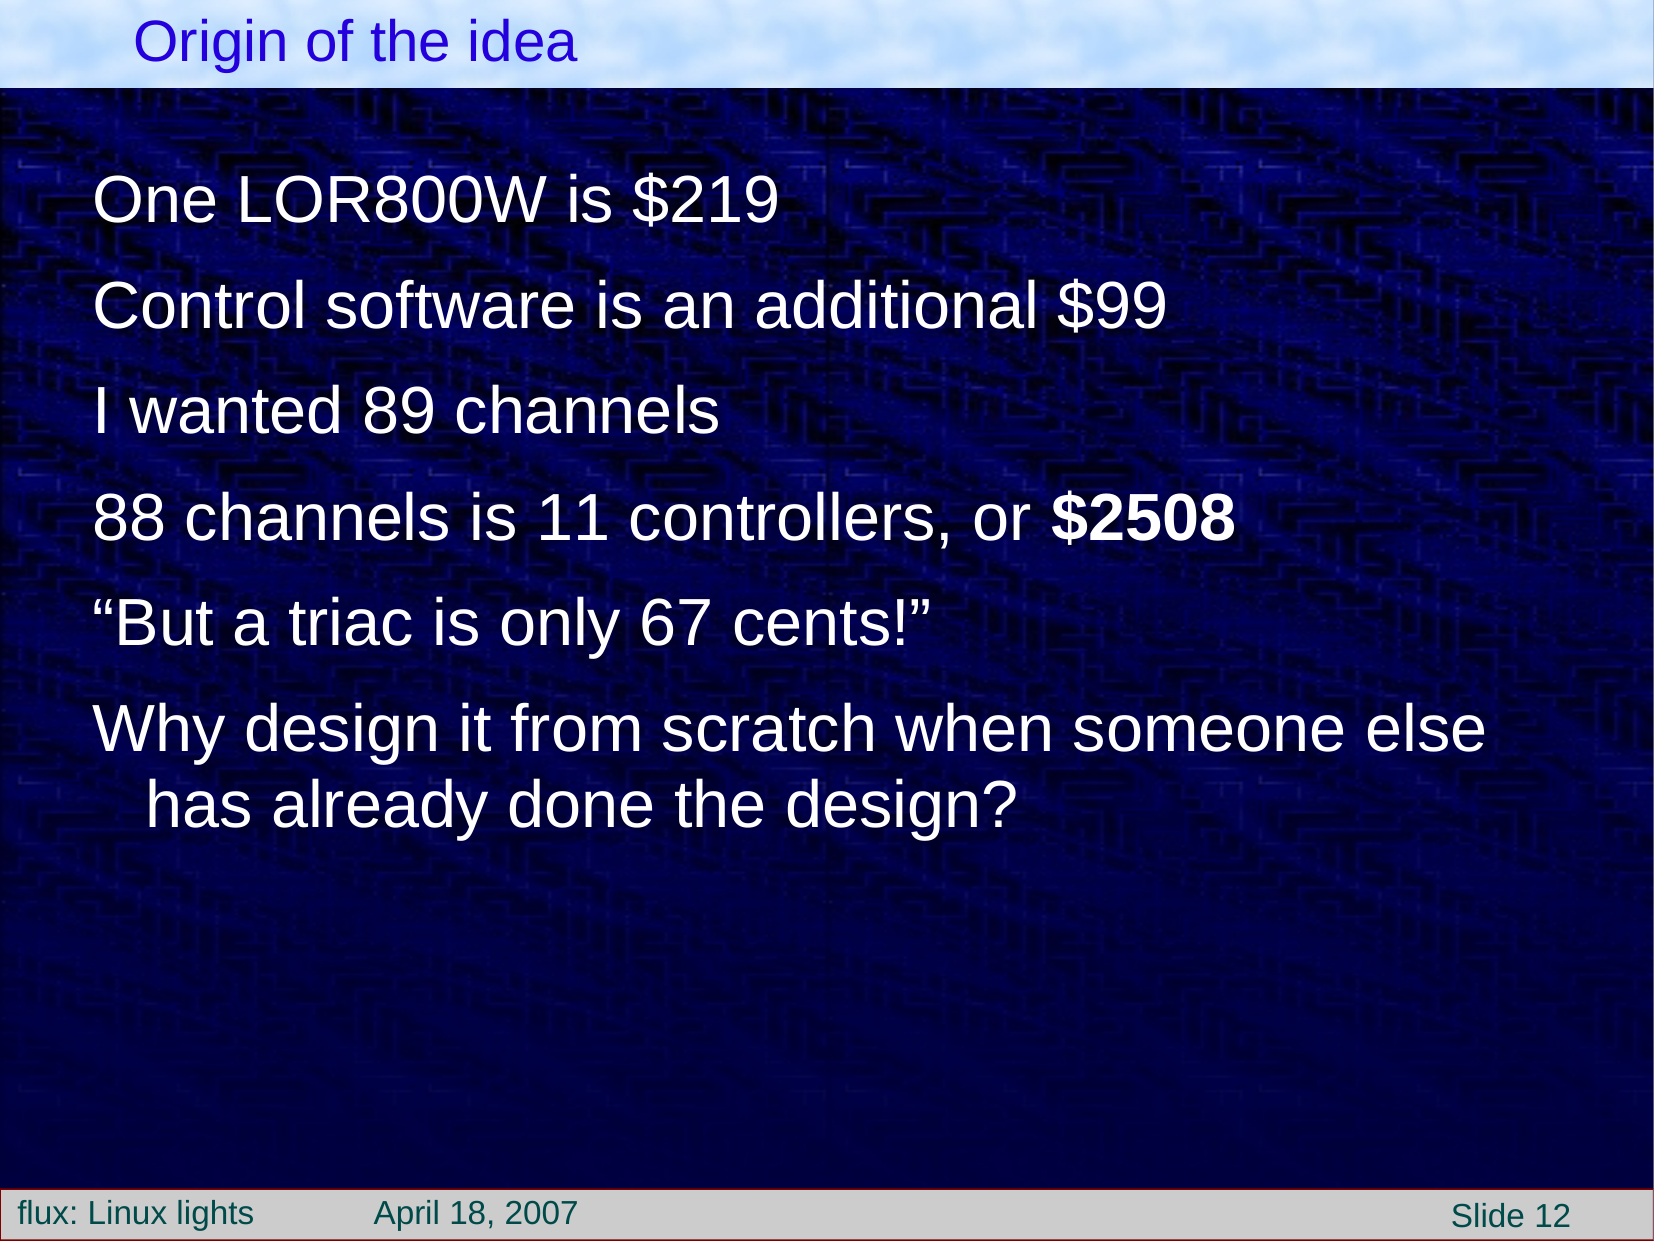

Origin of the idea
# One LOR800W is $219
Control software is an additional $99
I wanted 89 channels
88 channels is 11 controllers, or $2508
“But a triac is only 67 cents!”
Why design it from scratch when someone else has already done the design?
flux: Linux lights	April 18, 2007
Slide